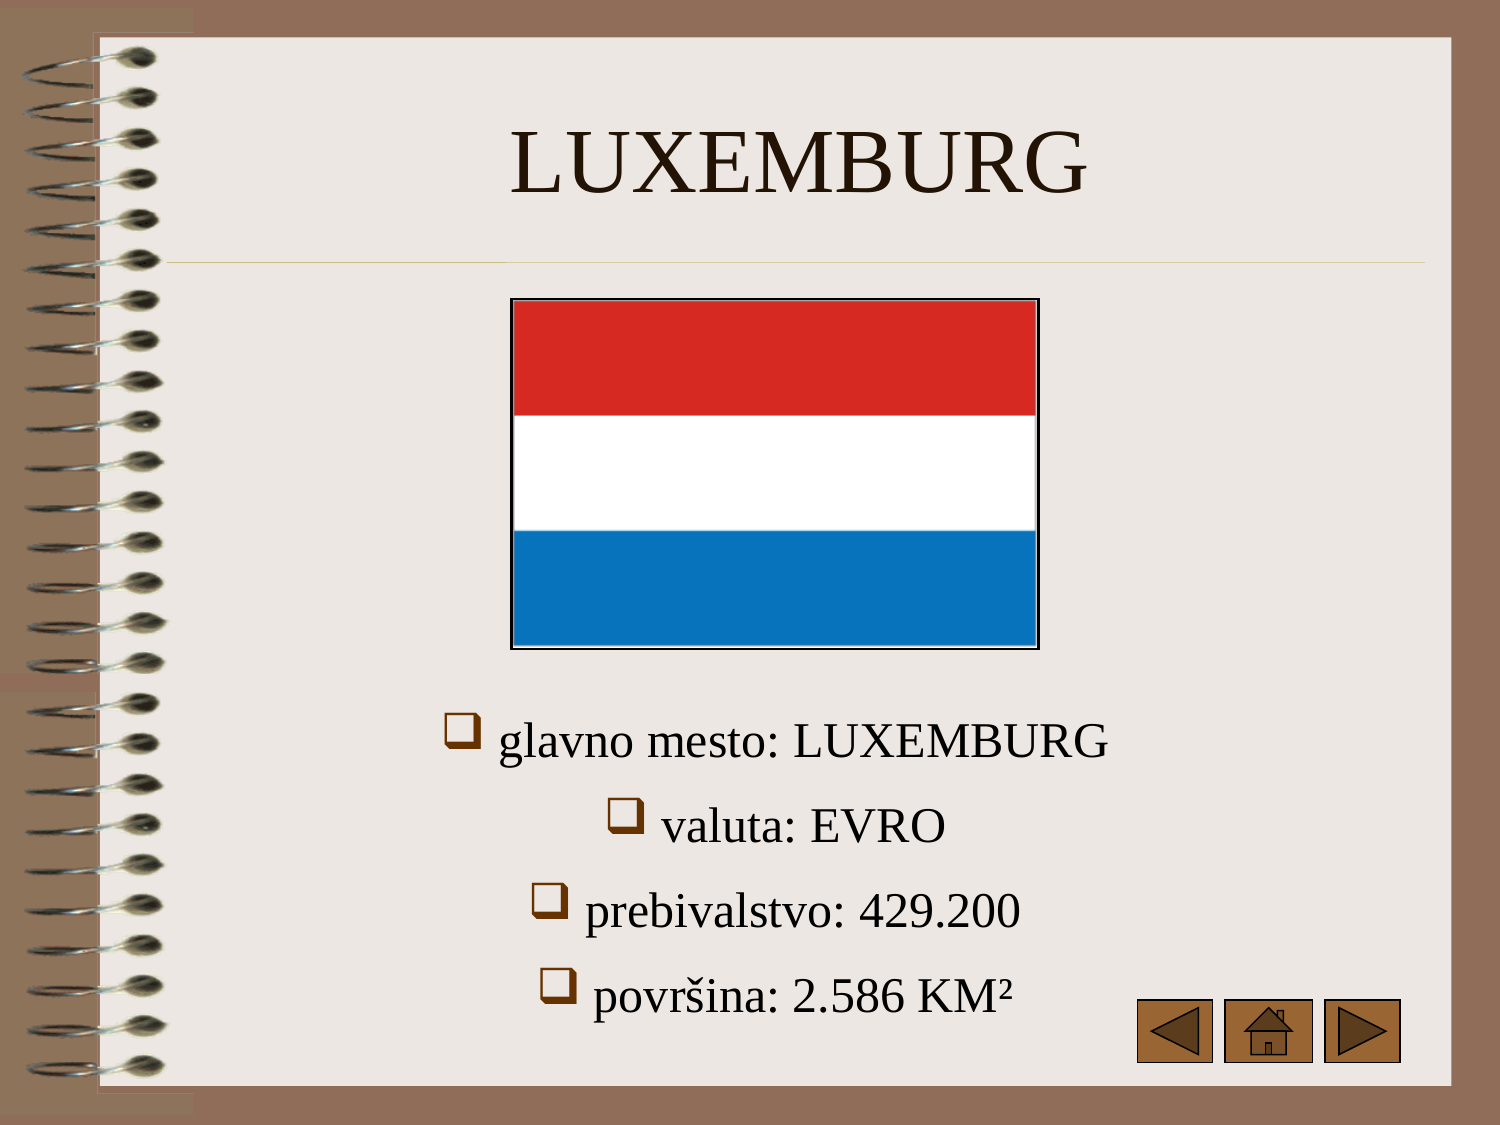

# LUXEMBURG
 glavno mesto: LUXEMBURG
 valuta: EVRO
 prebivalstvo: 429.200
 površina: 2.586 KM²